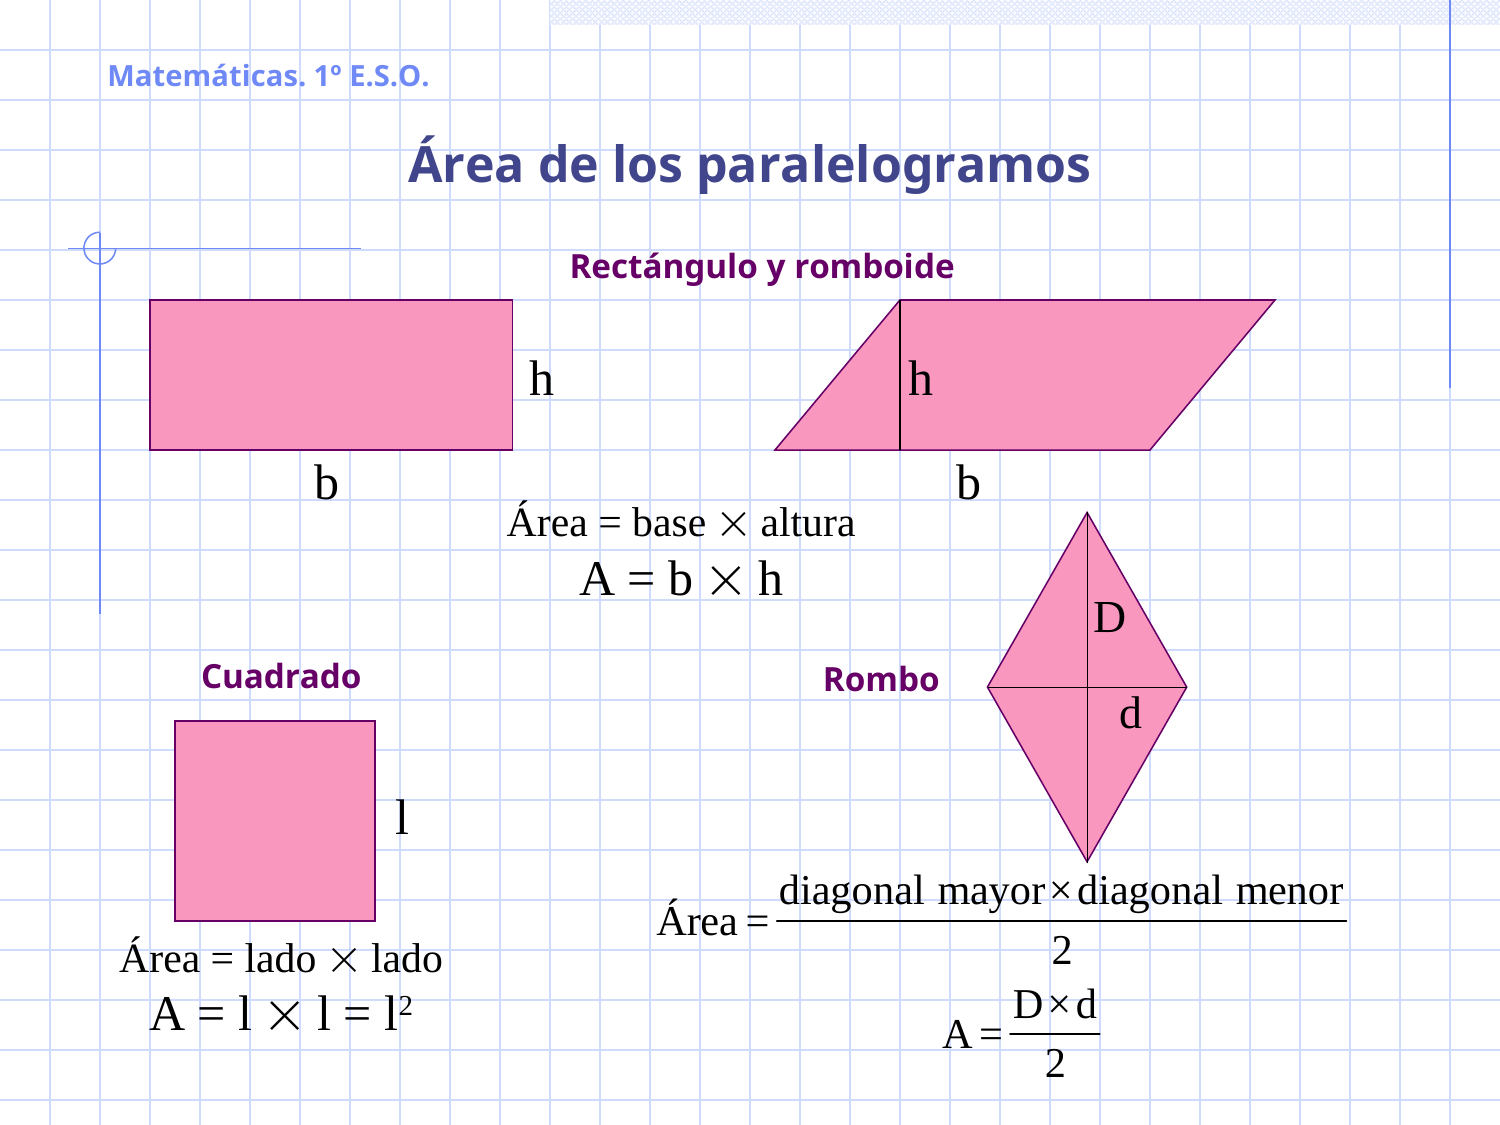

Área de los paralelogramos
Rectángulo y romboide
h
h
b
b
Área = base  altura
A = b  h
D
Cuadrado
Rombo
d
l
Área = lado  lado
A = l  l = l2